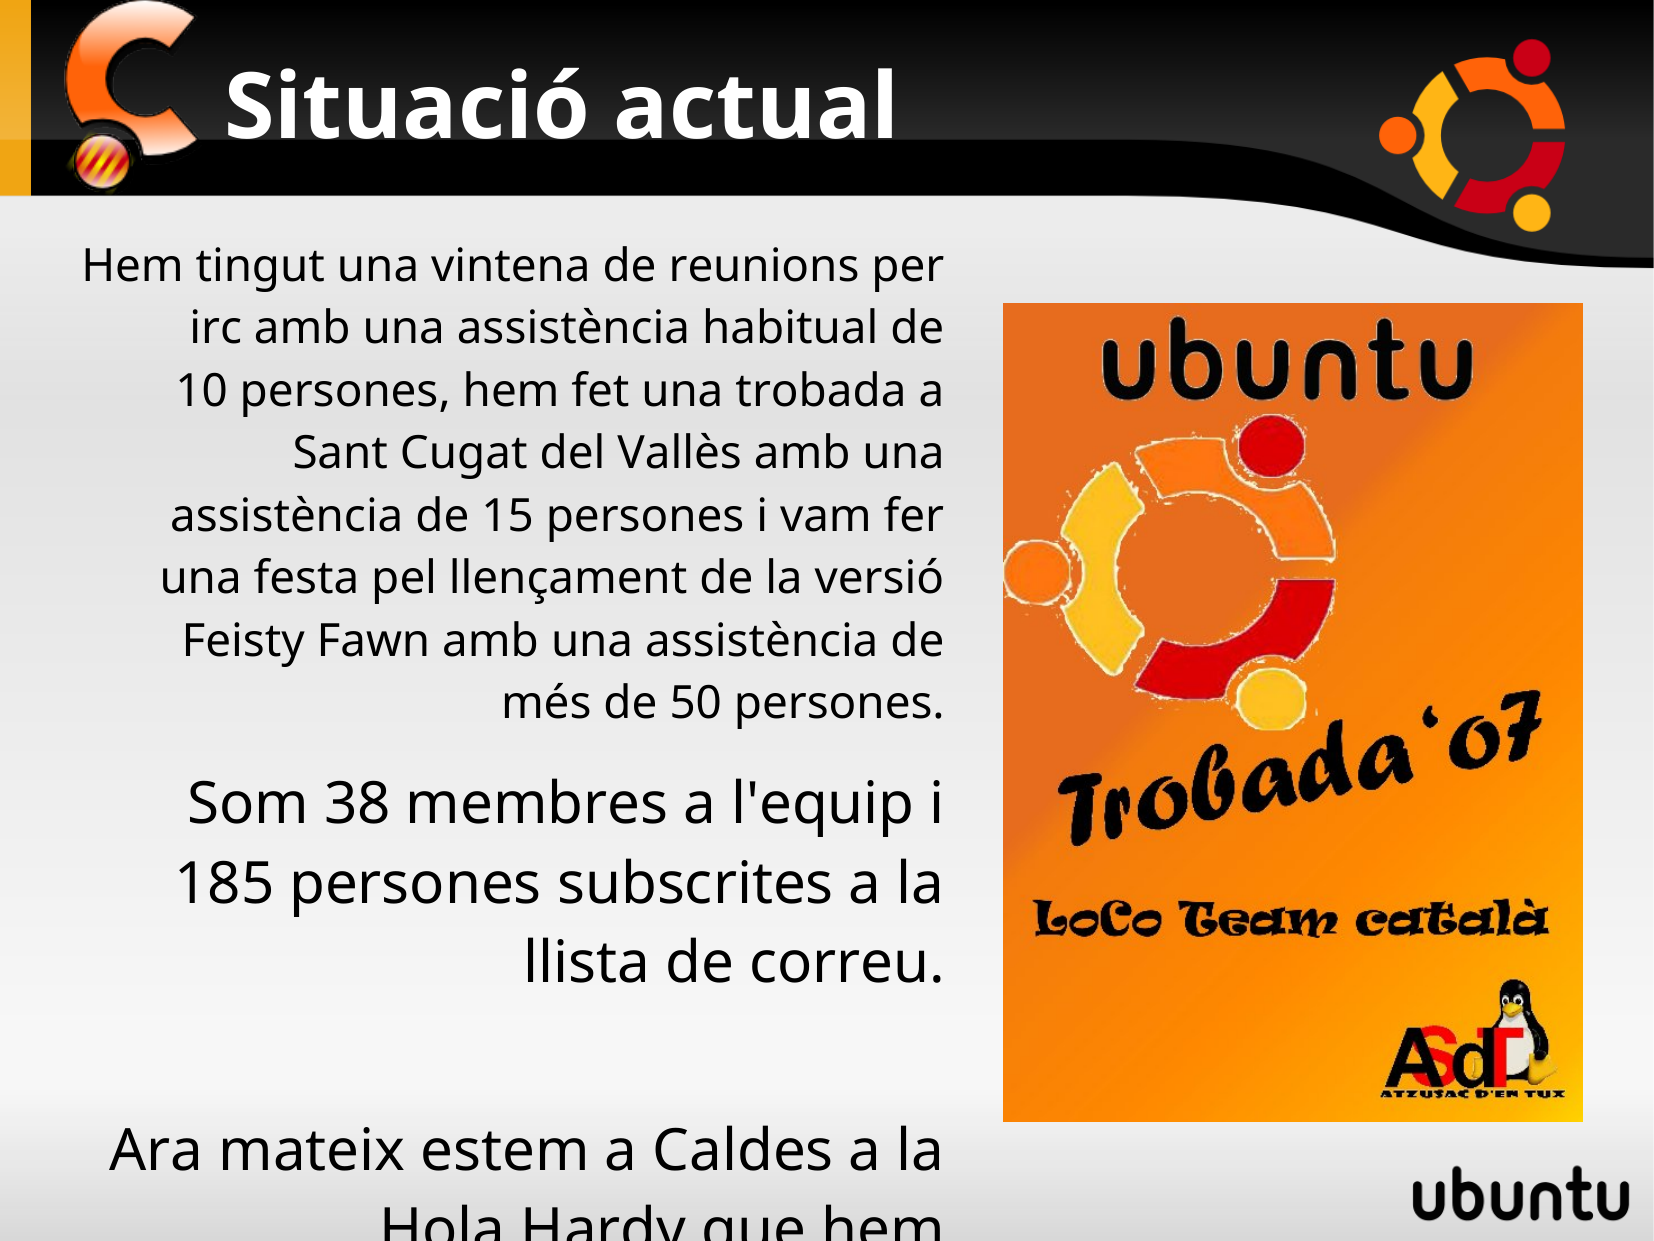

# Situació actual
Hem tingut una vintena de reunions per irc amb una assistència habitual de 10 persones, hem fet una trobada a Sant Cugat del Vallès amb una assistència de 15 persones i vam fer una festa pel llençament de la versió Feisty Fawn amb una assistència de més de 50 persones.
Som 38 membres a l'equip i 185 persones subscrites a la llista de correu.
Ara mateix estem a Caldes a la Hola Hardy que hem muntat. :-)